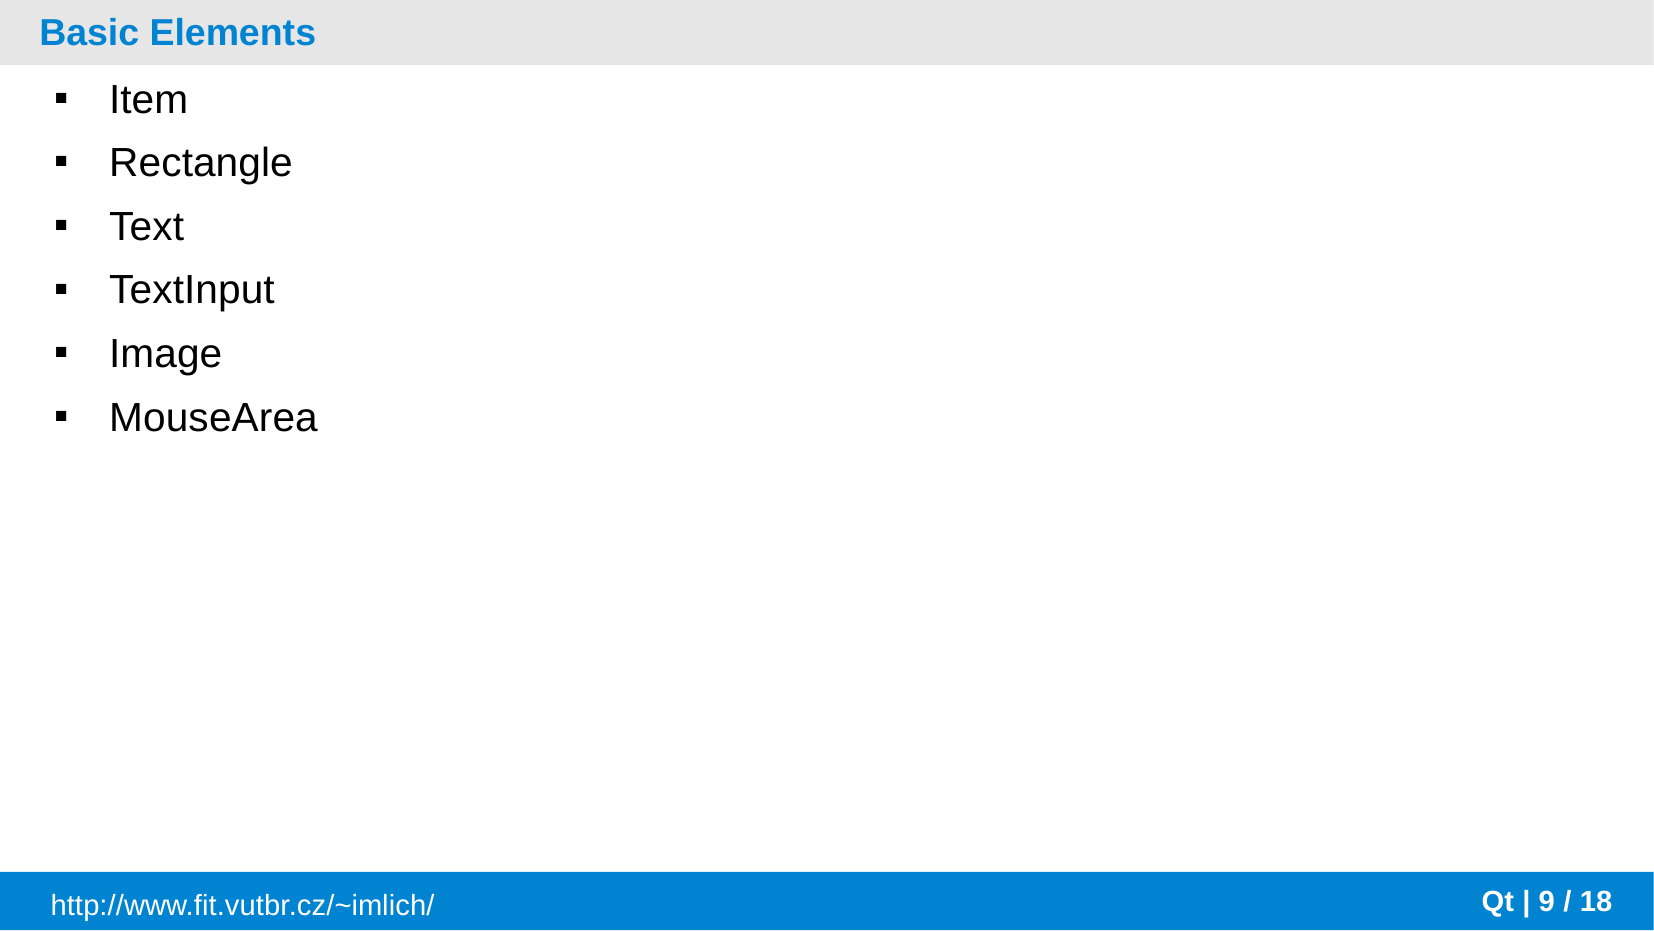

# Basic Elements
Item
Rectangle
Text
TextInput
Image
MouseArea